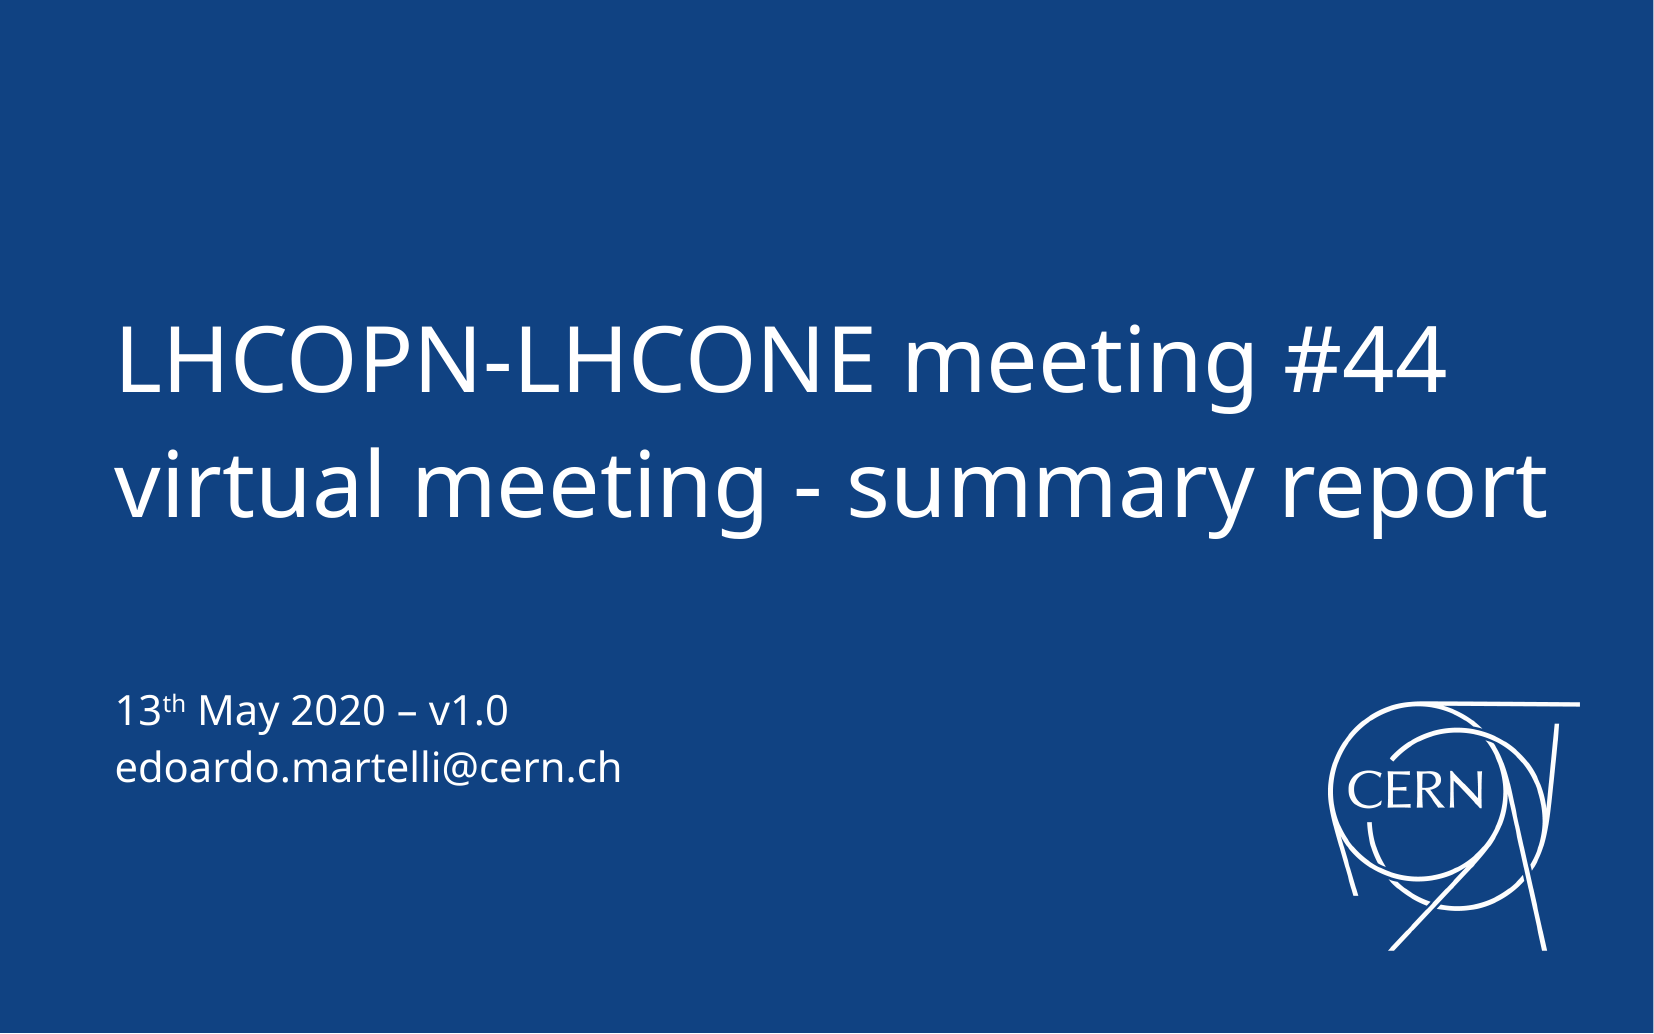

# LHCOPN-LHCONE meeting #44 virtual meeting - summary report 13th May 2020 – v1.0 edoardo.martelli@cern.ch